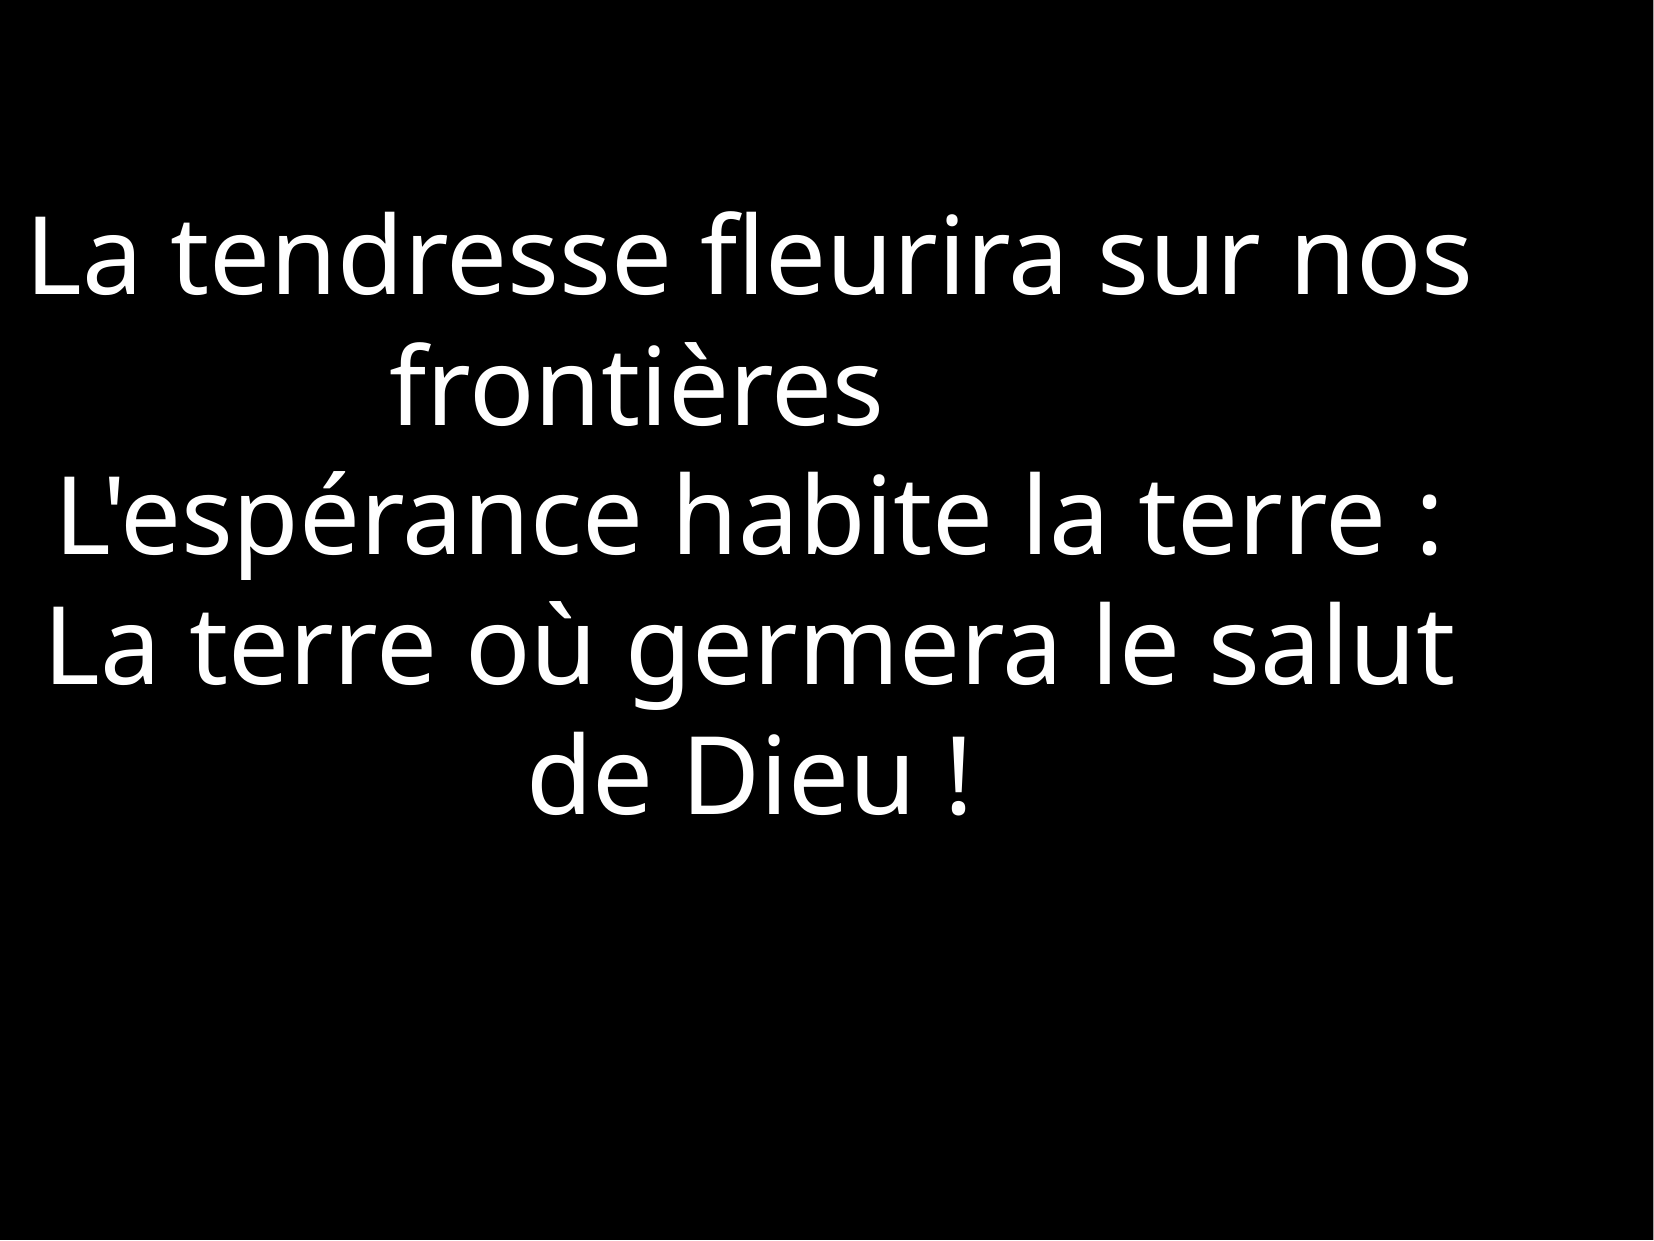

La tendresse fleurira sur nos frontières
L'espérance habite la terre :
La terre où germera le salut de Dieu !